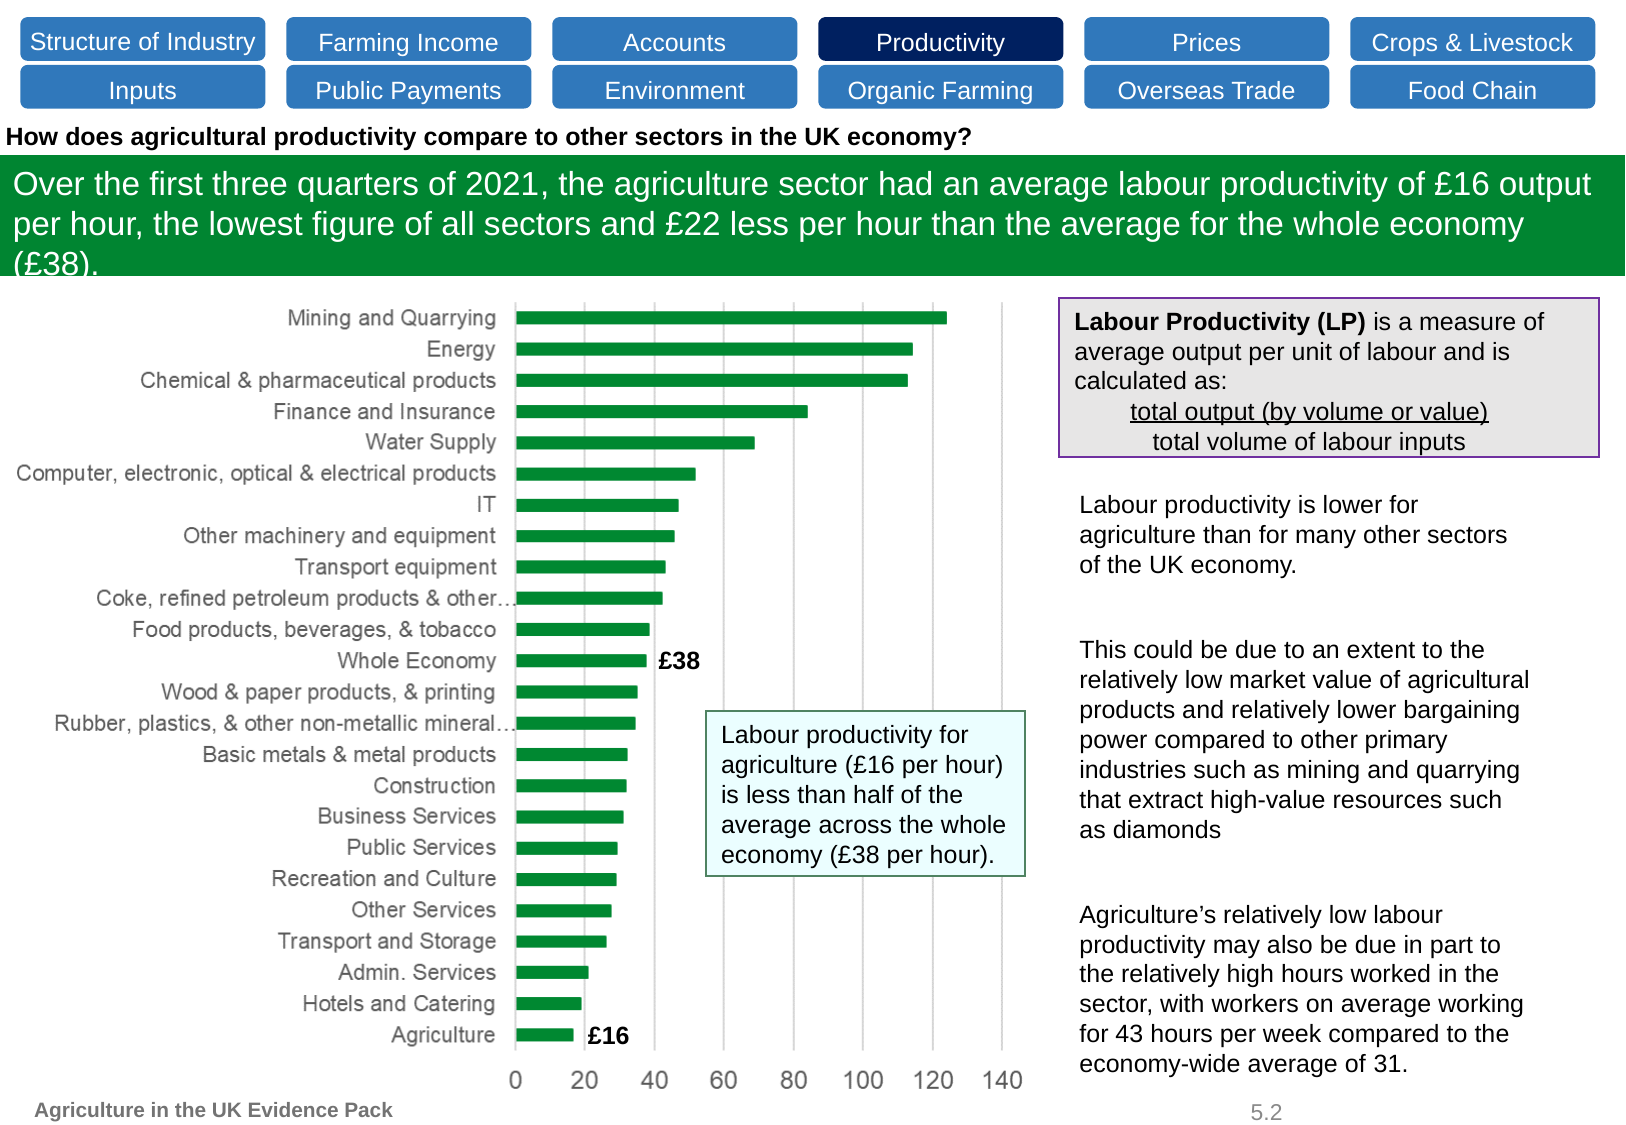

Structure of Industry
Farming Income
Accounts
Productivity
Prices
Crops & Livestock
Inputs
Public Payments
Environment
Organic Farming
Overseas Trade
Food Chain
# Slide 5.2 – How does agricultural productivity compare to other sectors in the UK economy?
 How does agricultural productivity compare to other sectors in the UK economy?
Over the first three quarters of 2021, the agriculture sector had an average labour productivity of £16 output per hour, the lowest figure of all sectors and £22 less per hour than the average for the whole economy (£38).
Labour Productivity (LP) is a measure of average output per unit of labour and is calculated as:
total output (by volume or value)
total volume of labour inputs
Labour productivity is lower for agriculture than for many other sectors of the UK economy.
This could be due to an extent to the relatively low market value of agricultural products and relatively lower bargaining power compared to other primary industries such as mining and quarrying that extract high-value resources such as diamonds
Agriculture’s relatively low labour productivity may also be due in part to the relatively high hours worked in the sector, with workers on average working for 43 hours per week compared to the economy-wide average of 31.
£38
£16
Labour productivity for agriculture (£16 per hour) is less than half of the average across the whole economy (£38 per hour).
5.2
Agriculture in the UK Evidence Pack